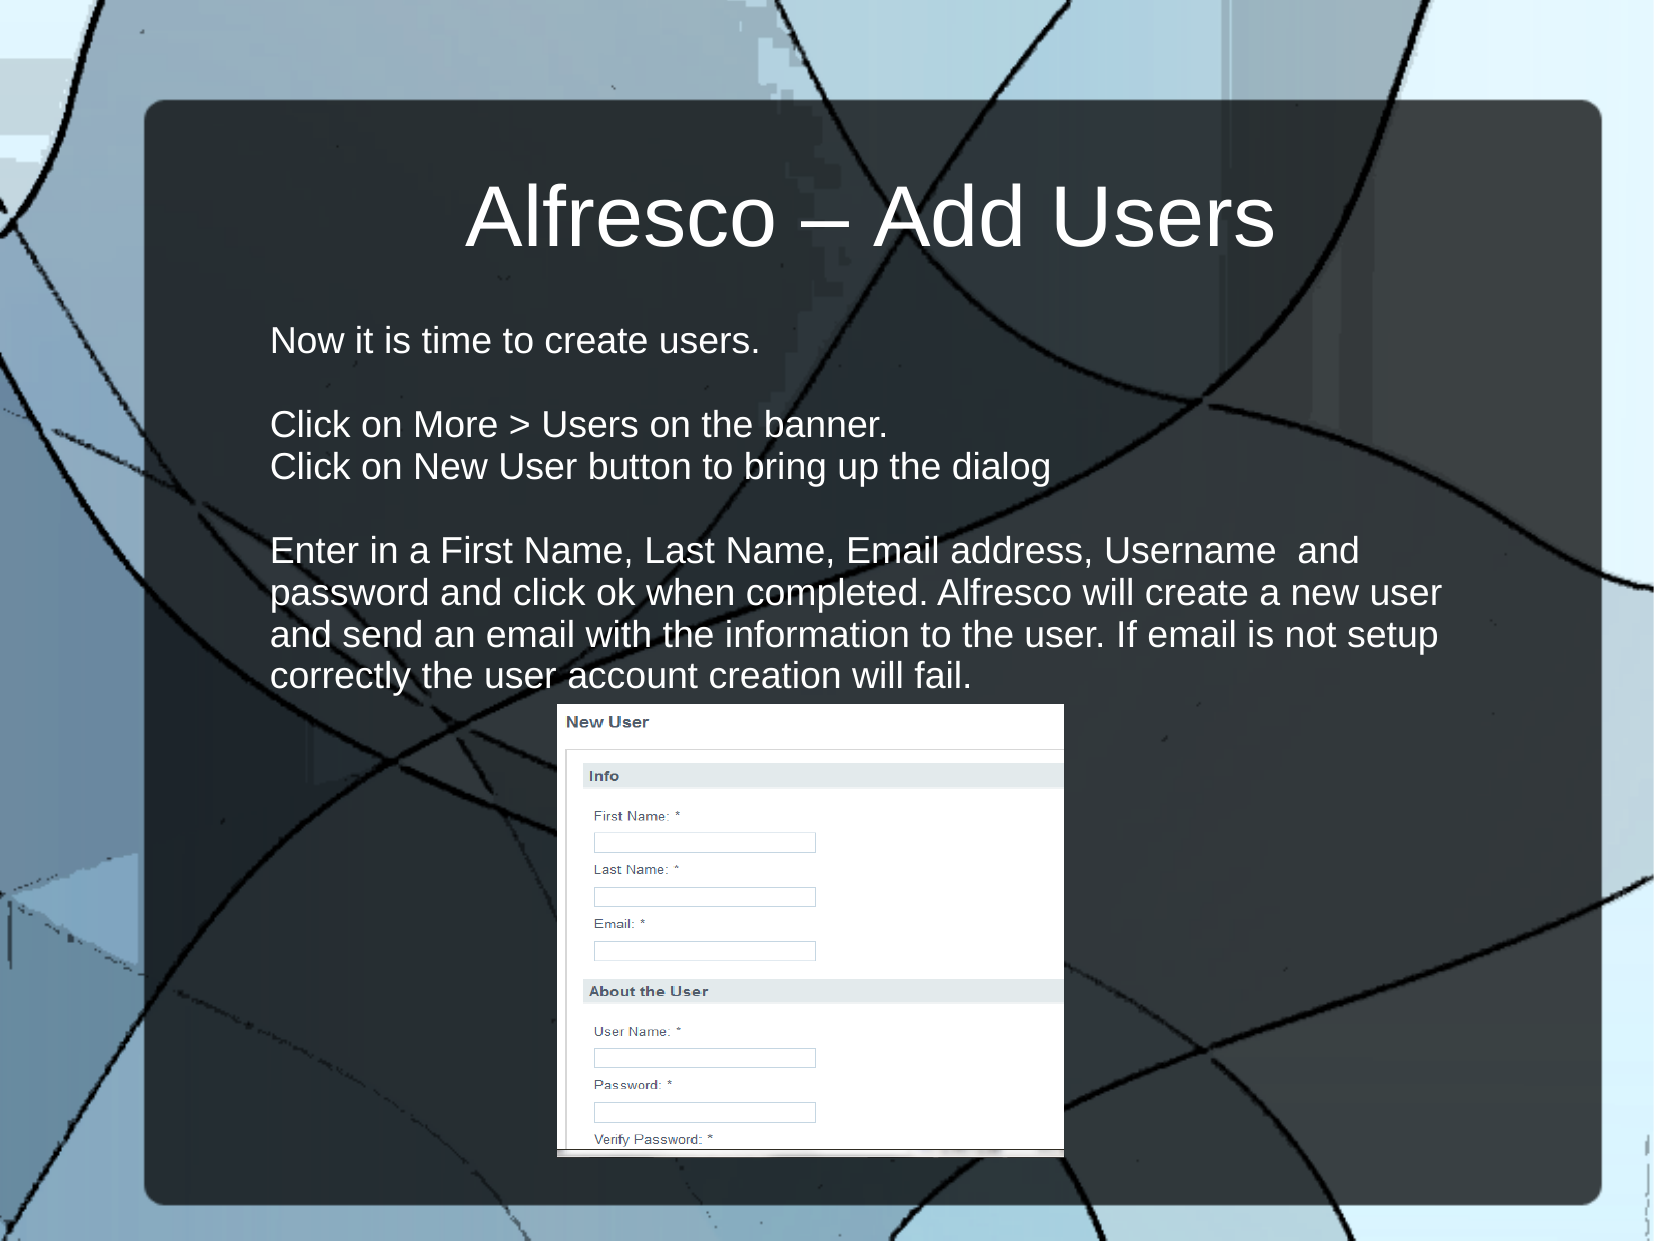

# Alfresco – Add Users
Now it is time to create users.
Click on More > Users on the banner.
Click on New User button to bring up the dialog
Enter in a First Name, Last Name, Email address, Username and password and click ok when completed. Alfresco will create a new user and send an email with the information to the user. If email is not setup correctly the user account creation will fail.